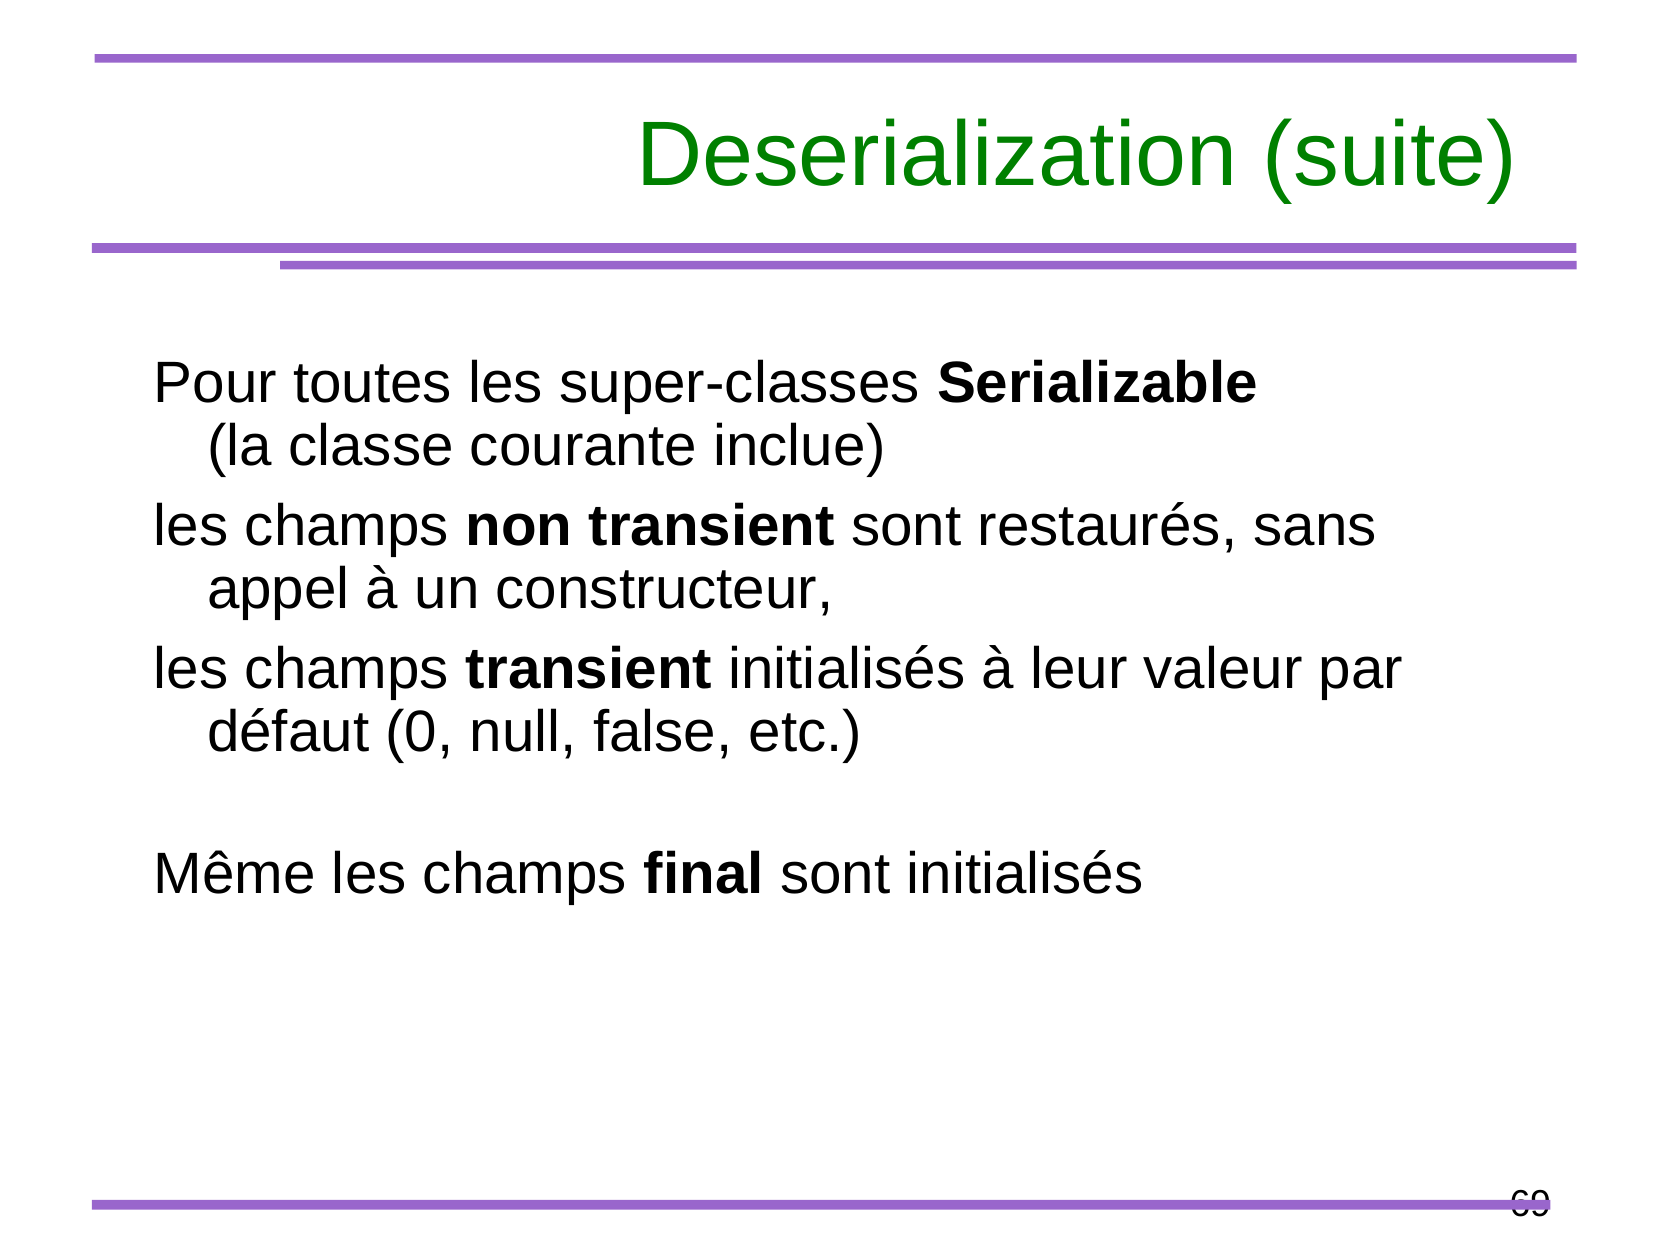

# Deserialization (suite)
Pour toutes les super-classes Serializable
(la classe courante inclue)
les champs non transient sont restaurés, sans appel à un constructeur,
les champs transient initialisés à leur valeur par défaut (0, null, false, etc.)
Même les champs final sont initialisés